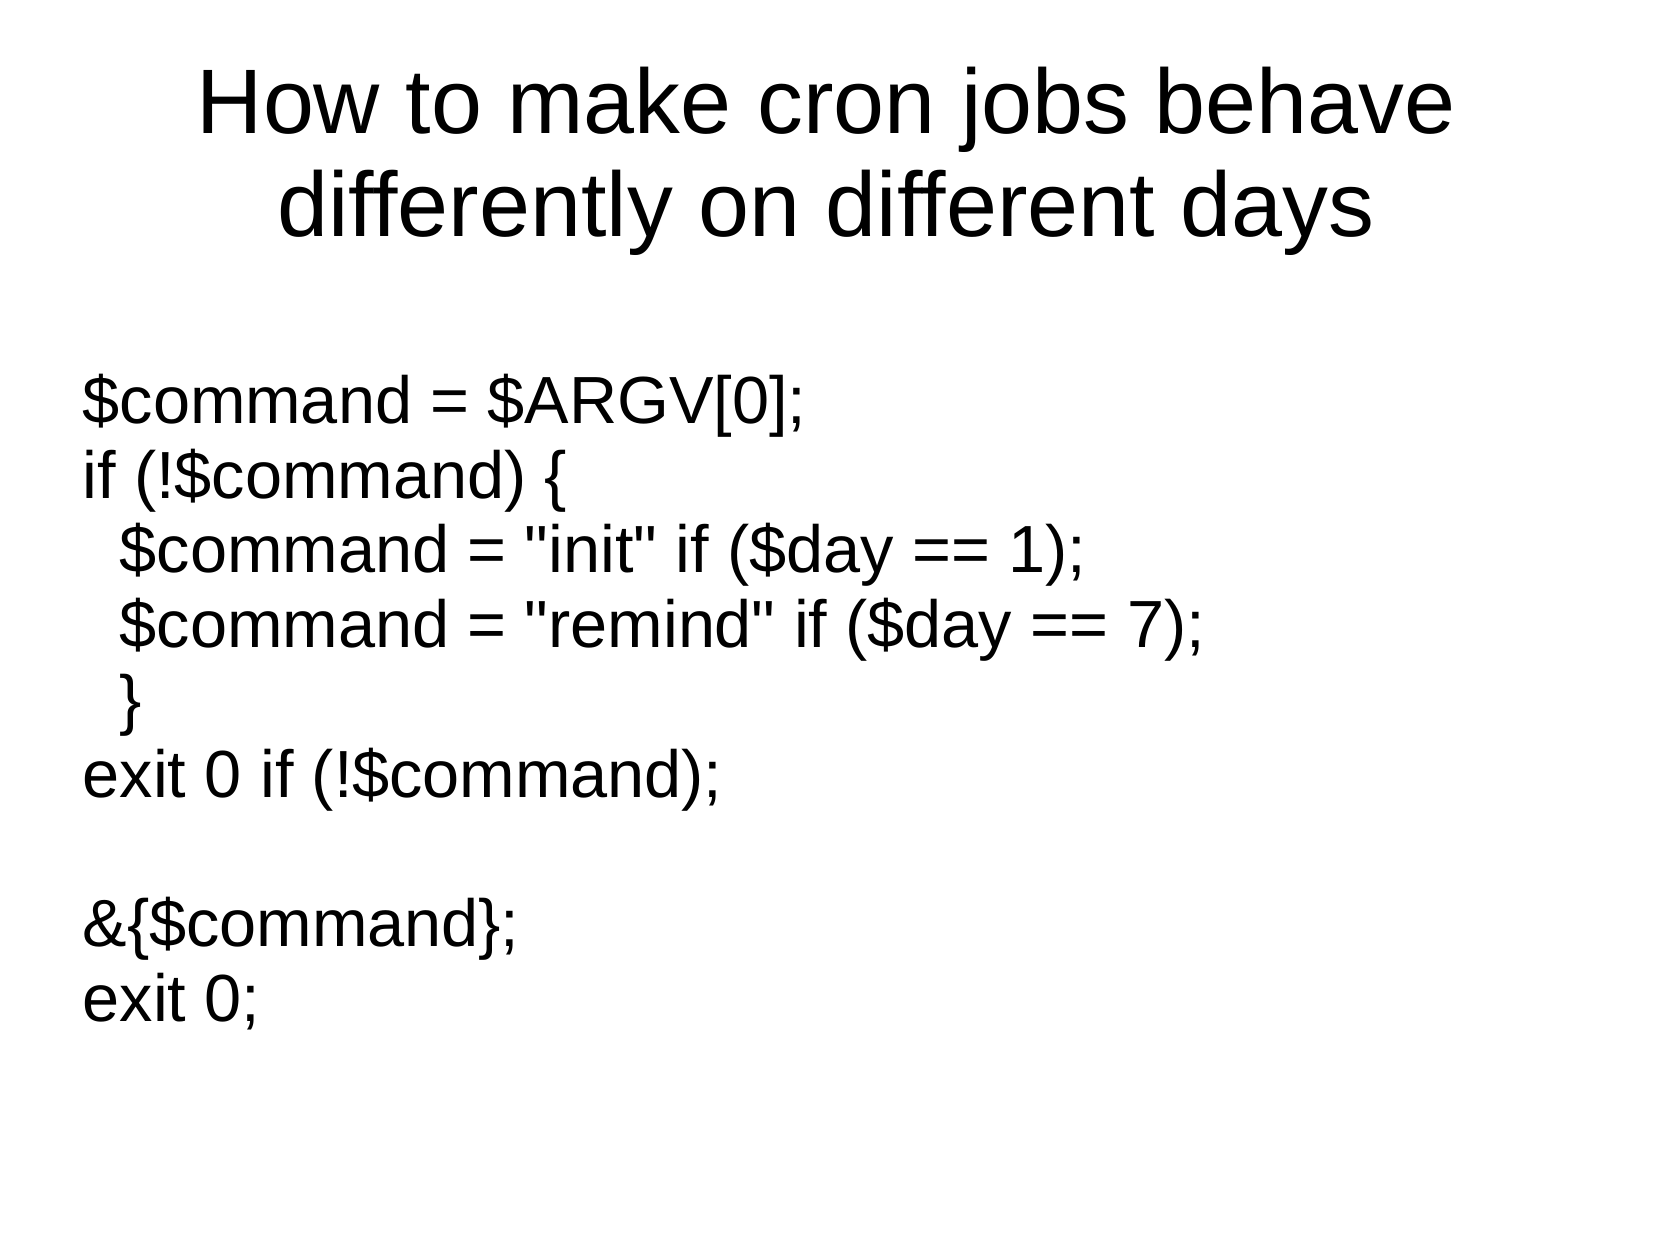

# How to make cron jobs behave differently on different days
$command = $ARGV[0];
if (!$command) {
 $command = "init" if ($day == 1);
 $command = "remind" if ($day == 7);
 }
exit 0 if (!$command);
&{$command};
exit 0;